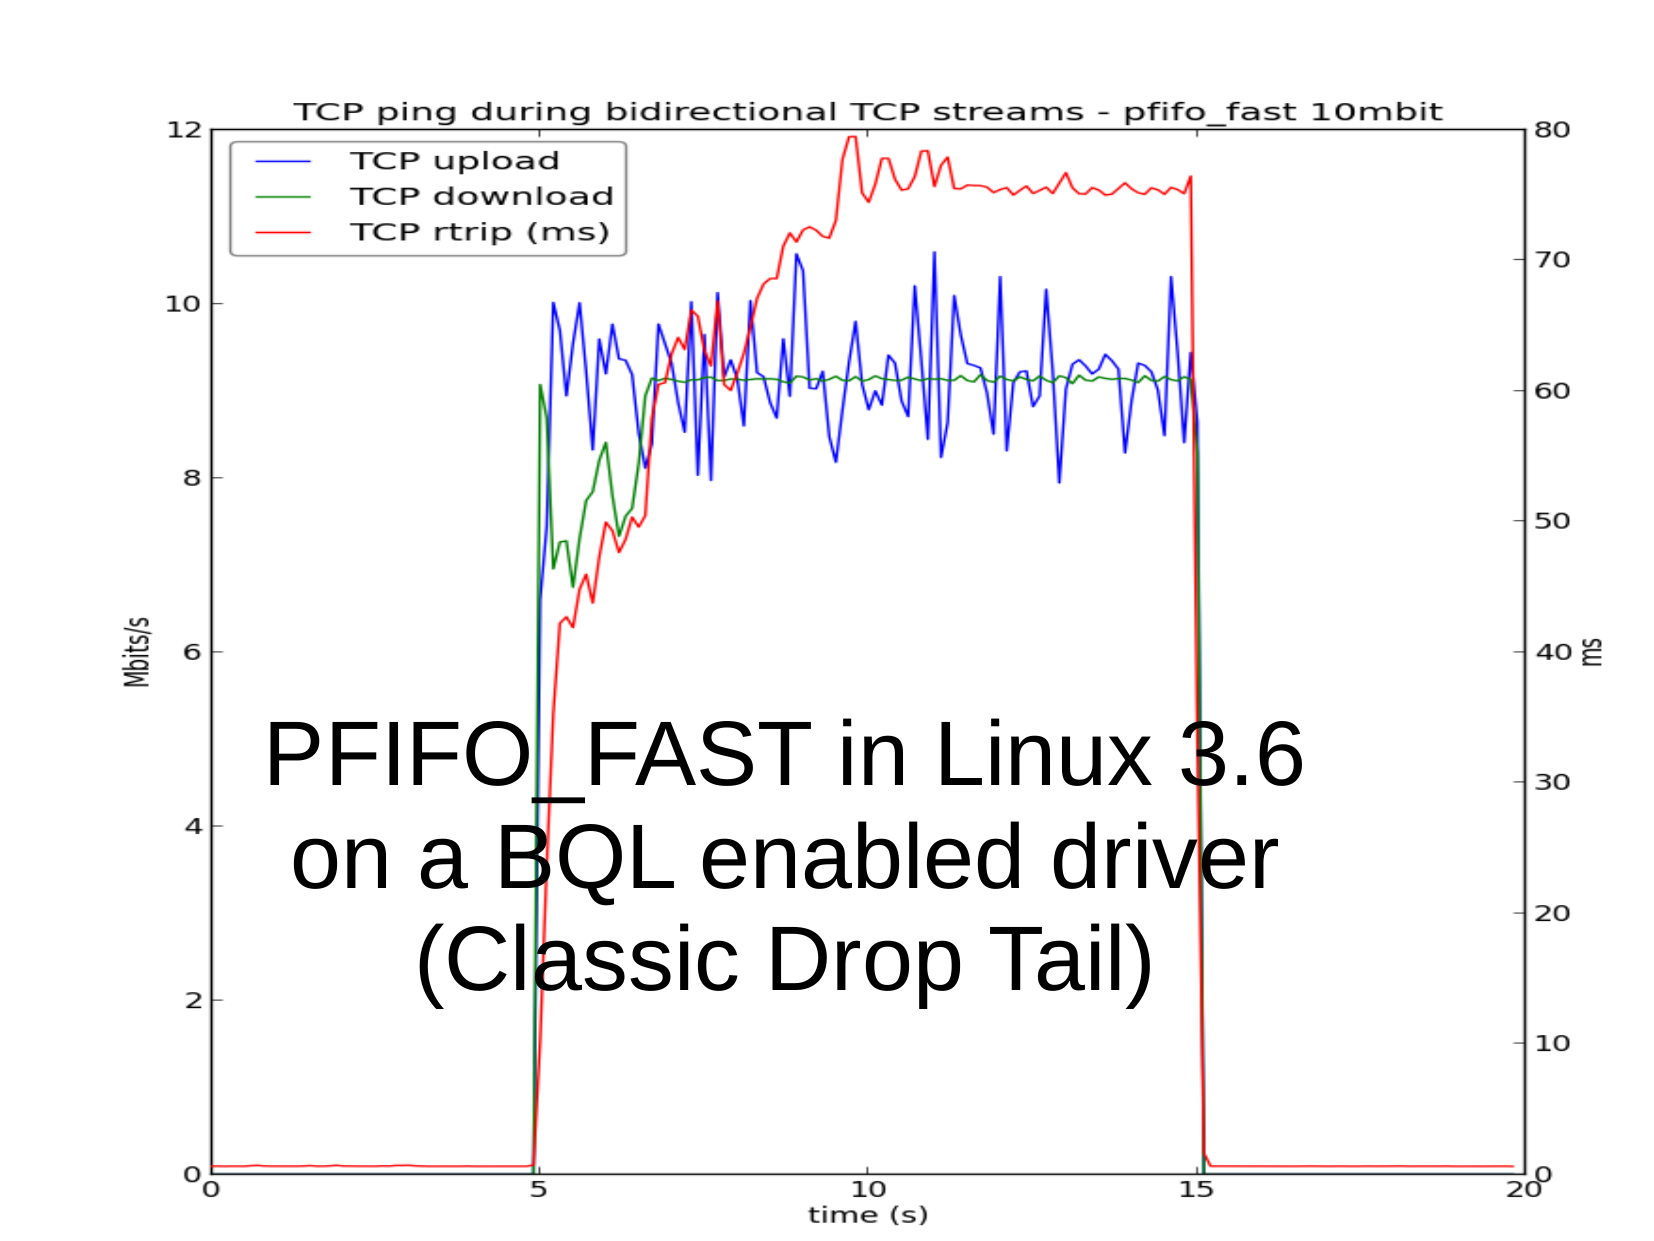

# PFIFO_FAST in Linux 3.6 on a BQL enabled driver (Classic Drop Tail)